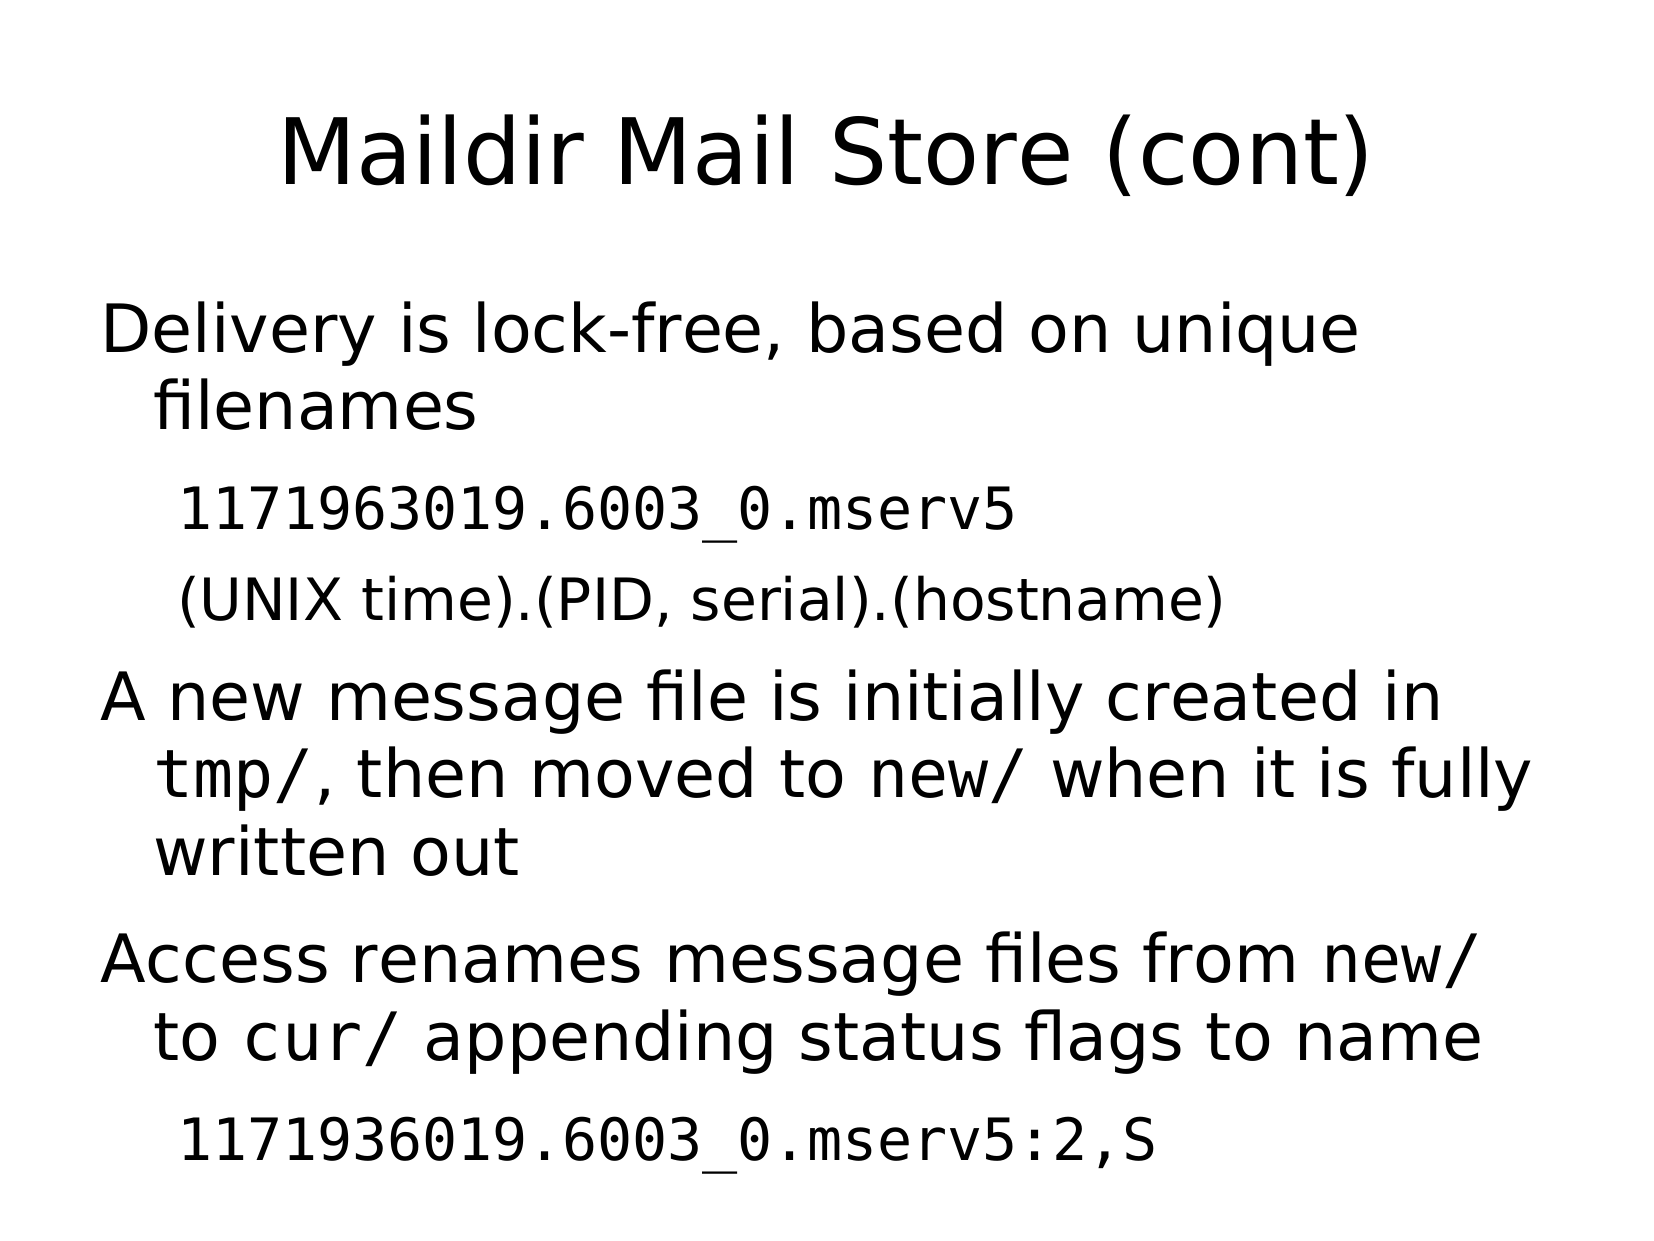

# Maildir Mail Store (cont)
Delivery is lock-free, based on unique filenames
1171963019.6003_0.mserv5
(UNIX time).(PID, serial).(hostname)
A new message file is initially created in tmp/, then moved to new/ when it is fully written out
Access renames message files from new/ to cur/ appending status flags to name
1171936019.6003_0.mserv5:2,S